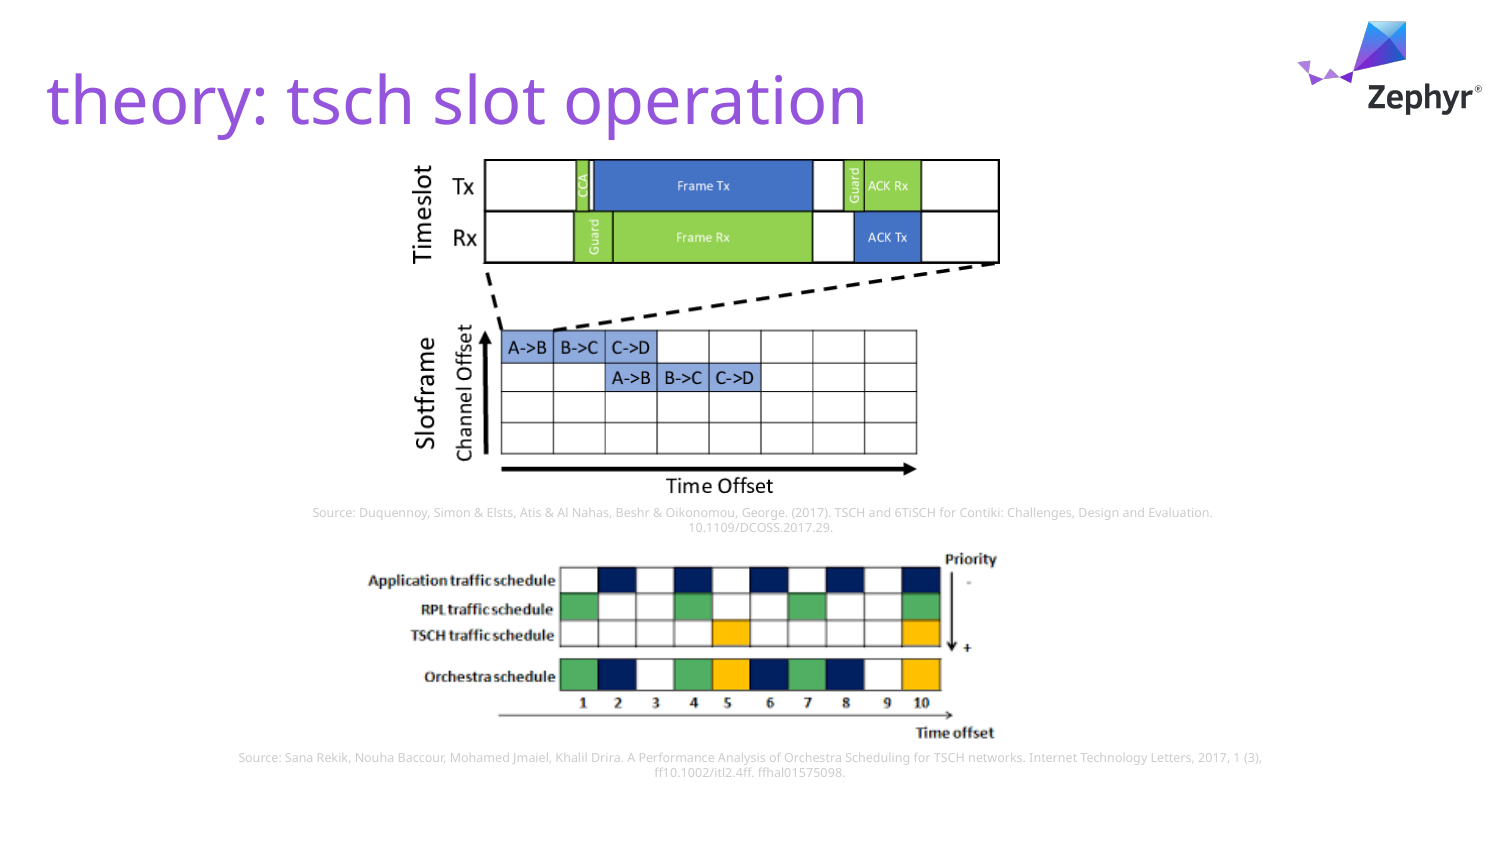

# theory: tsch slot operation
Source: Duquennoy, Simon & Elsts, Atis & Al Nahas, Beshr & Oikonomou, George. (2017). TSCH and 6TiSCH for Contiki: Challenges, Design and Evaluation. 10.1109/DCOSS.2017.29.
Source: Sana Rekik, Nouha Baccour, Mohamed Jmaiel, Khalil Drira. A Performance Analysis of Orchestra Scheduling for TSCH networks. Internet Technology Letters, 2017, 1 (3), ff10.1002/itl2.4ff. ffhal01575098.